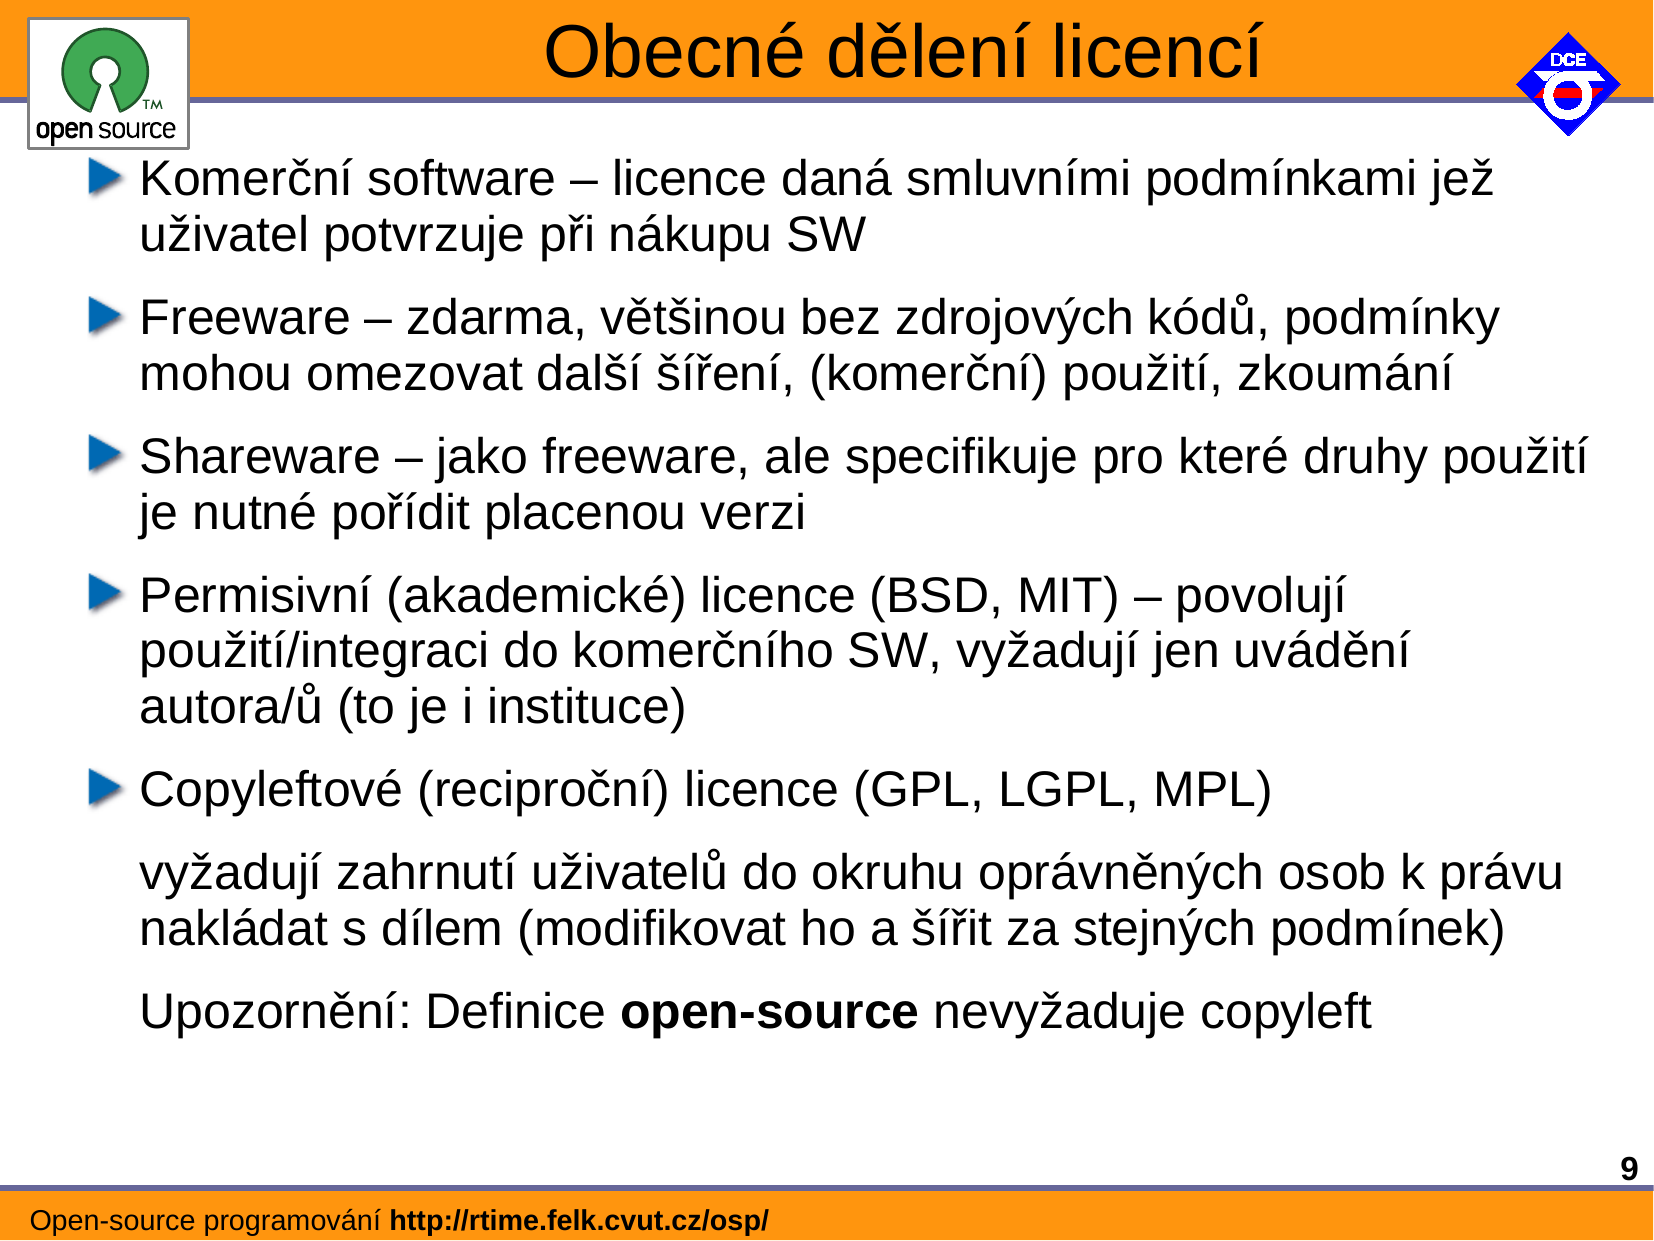

# Obecné dělení licencí
Komerční software – licence daná smluvními podmínkami jež uživatel potvrzuje při nákupu SW
Freeware – zdarma, většinou bez zdrojových kódů, podmínky mohou omezovat další šíření, (komerční) použití, zkoumání
Shareware – jako freeware, ale specifikuje pro které druhy použití je nutné pořídit placenou verzi
Permisivní (akademické) licence (BSD, MIT) – povolují použití/integraci do komerčního SW, vyžadují jen uvádění autora/ů (to je i instituce)
Copyleftové (reciproční) licence (GPL, LGPL, MPL)
vyžadují zahrnutí uživatelů do okruhu oprávněných osob k právu nakládat s dílem (modifikovat ho a šířit za stejných podmínek)
Upozornění: Definice open-source nevyžaduje copyleft